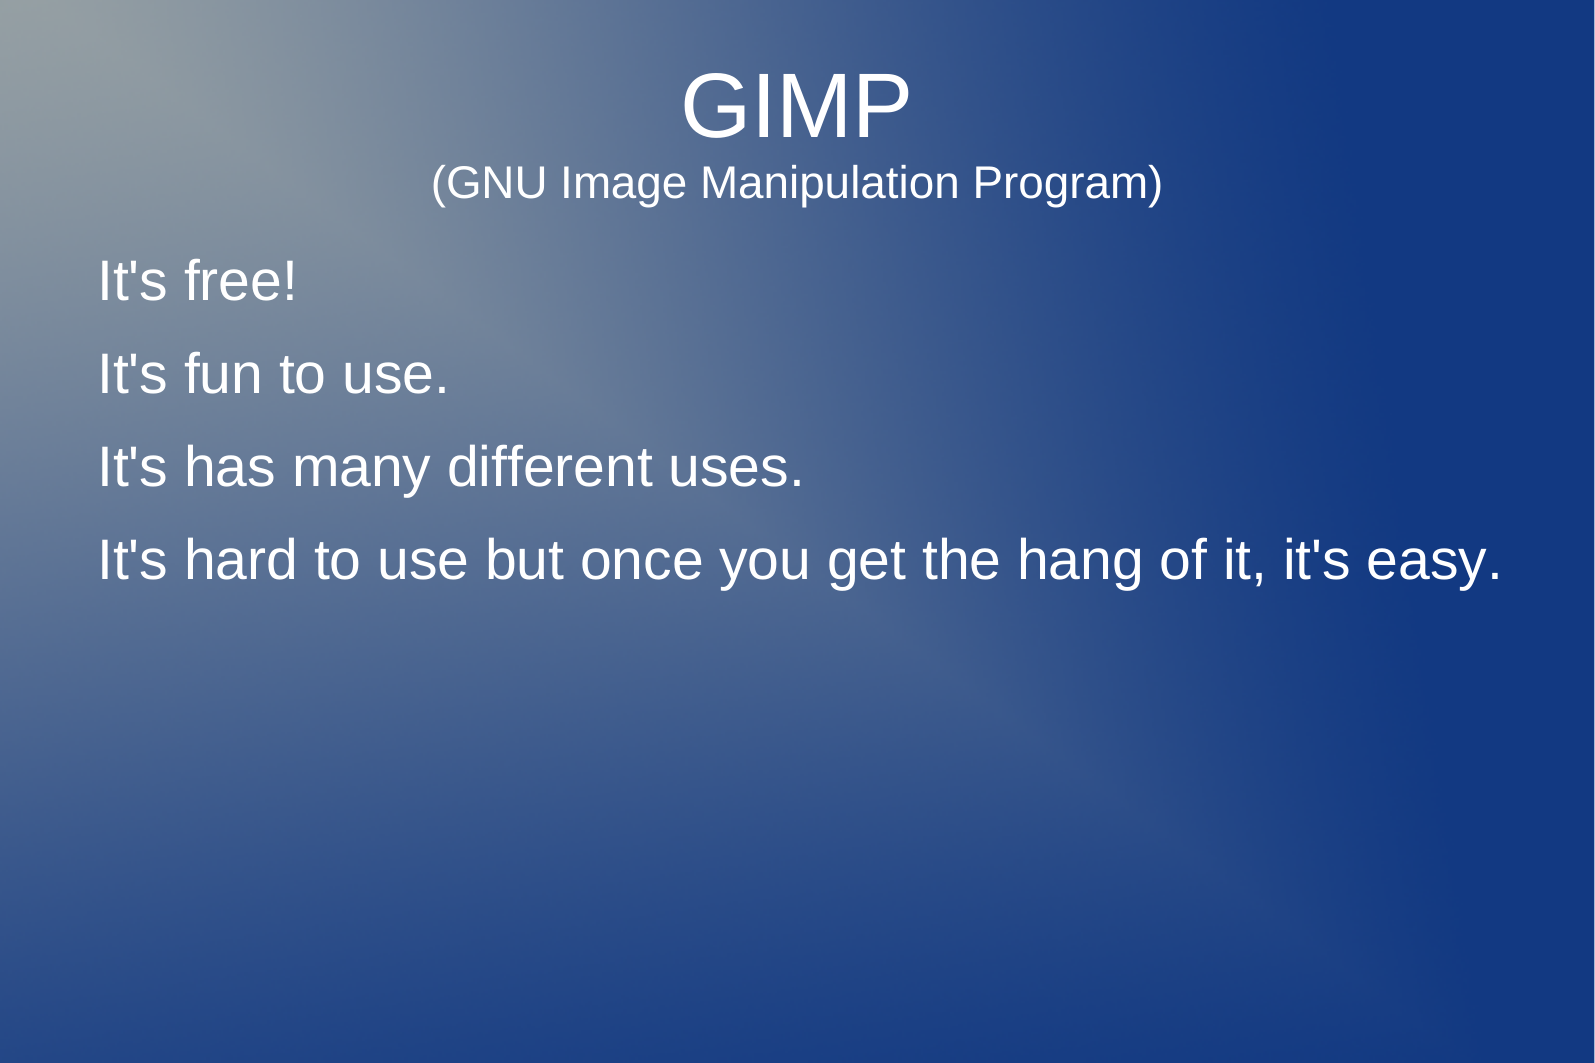

# GIMP (GNU Image Manipulation Program)
It's free!
It's fun to use.
It's has many different uses.
It's hard to use but once you get the hang of it, it's easy.